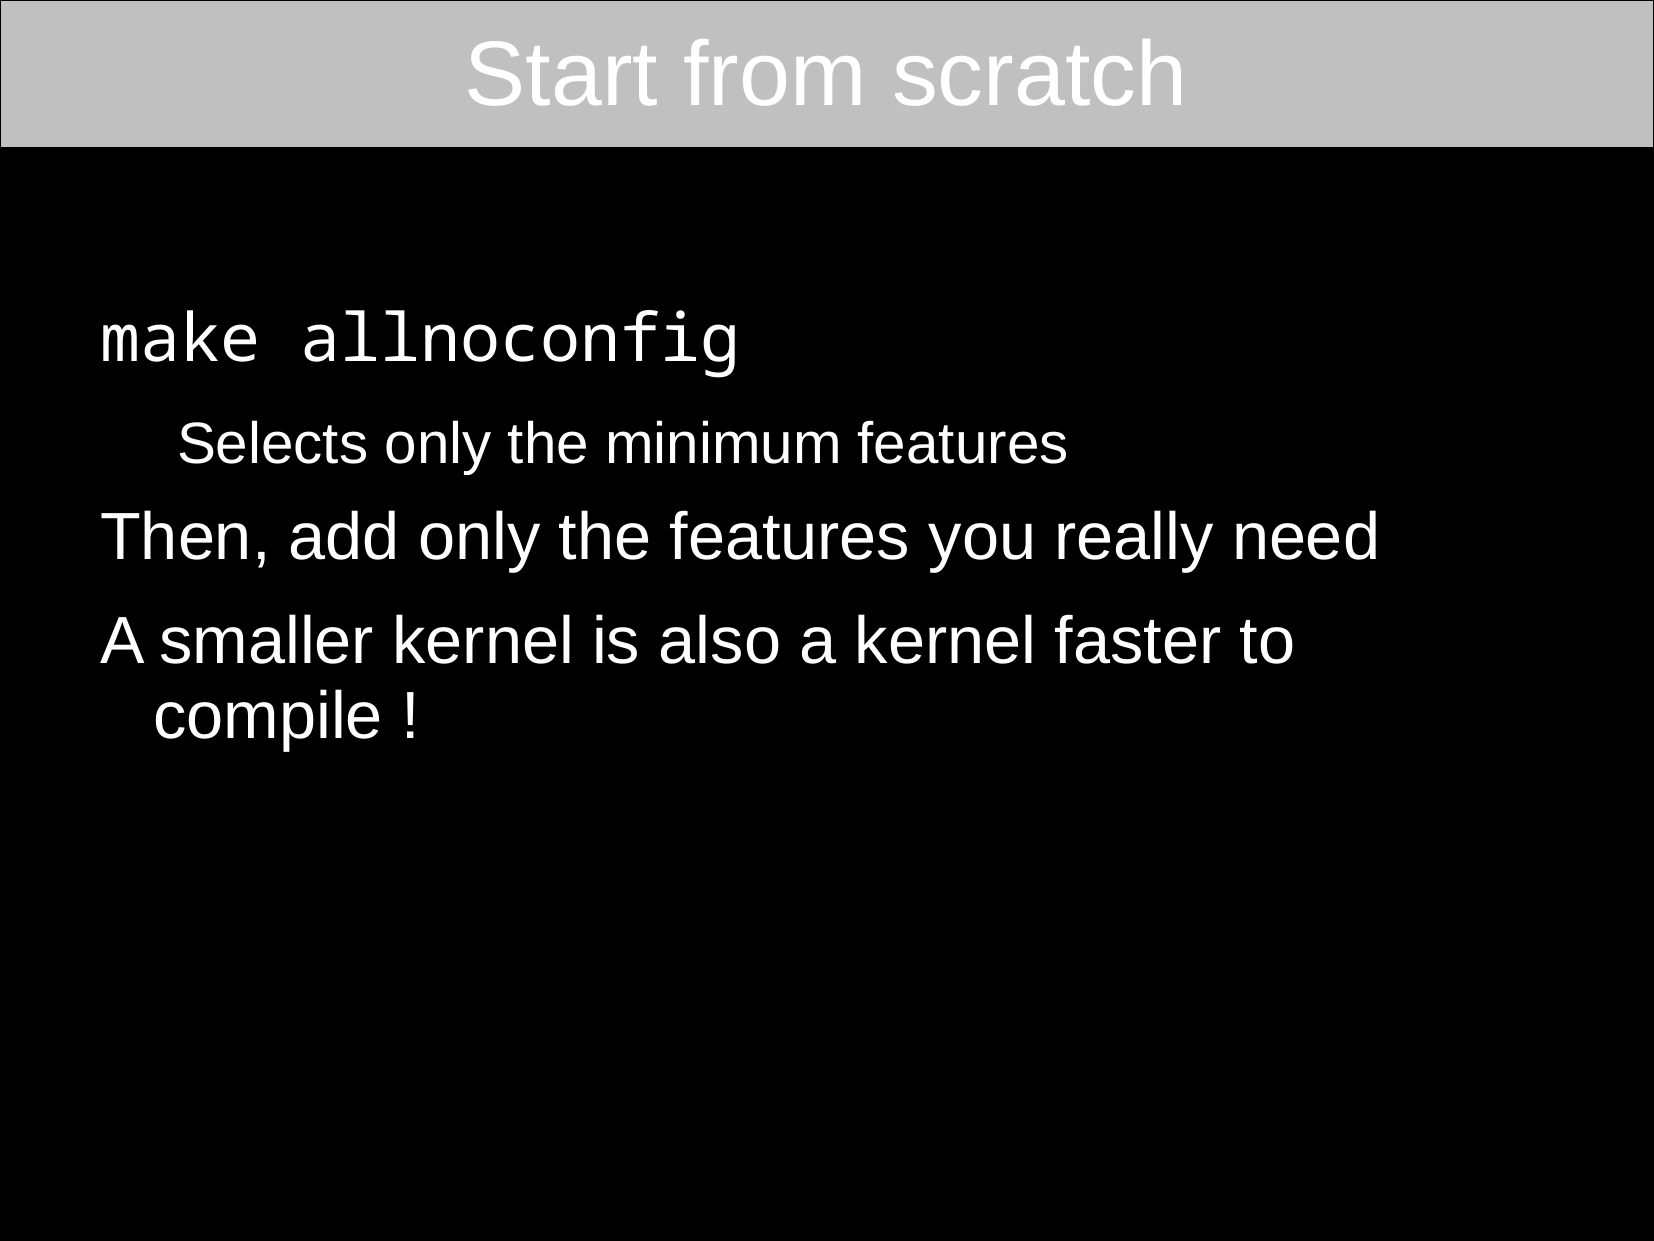

# Start from scratch
make allnoconfig
Selects only the minimum features
Then, add only the features you really need
A smaller kernel is also a kernel faster to compile !